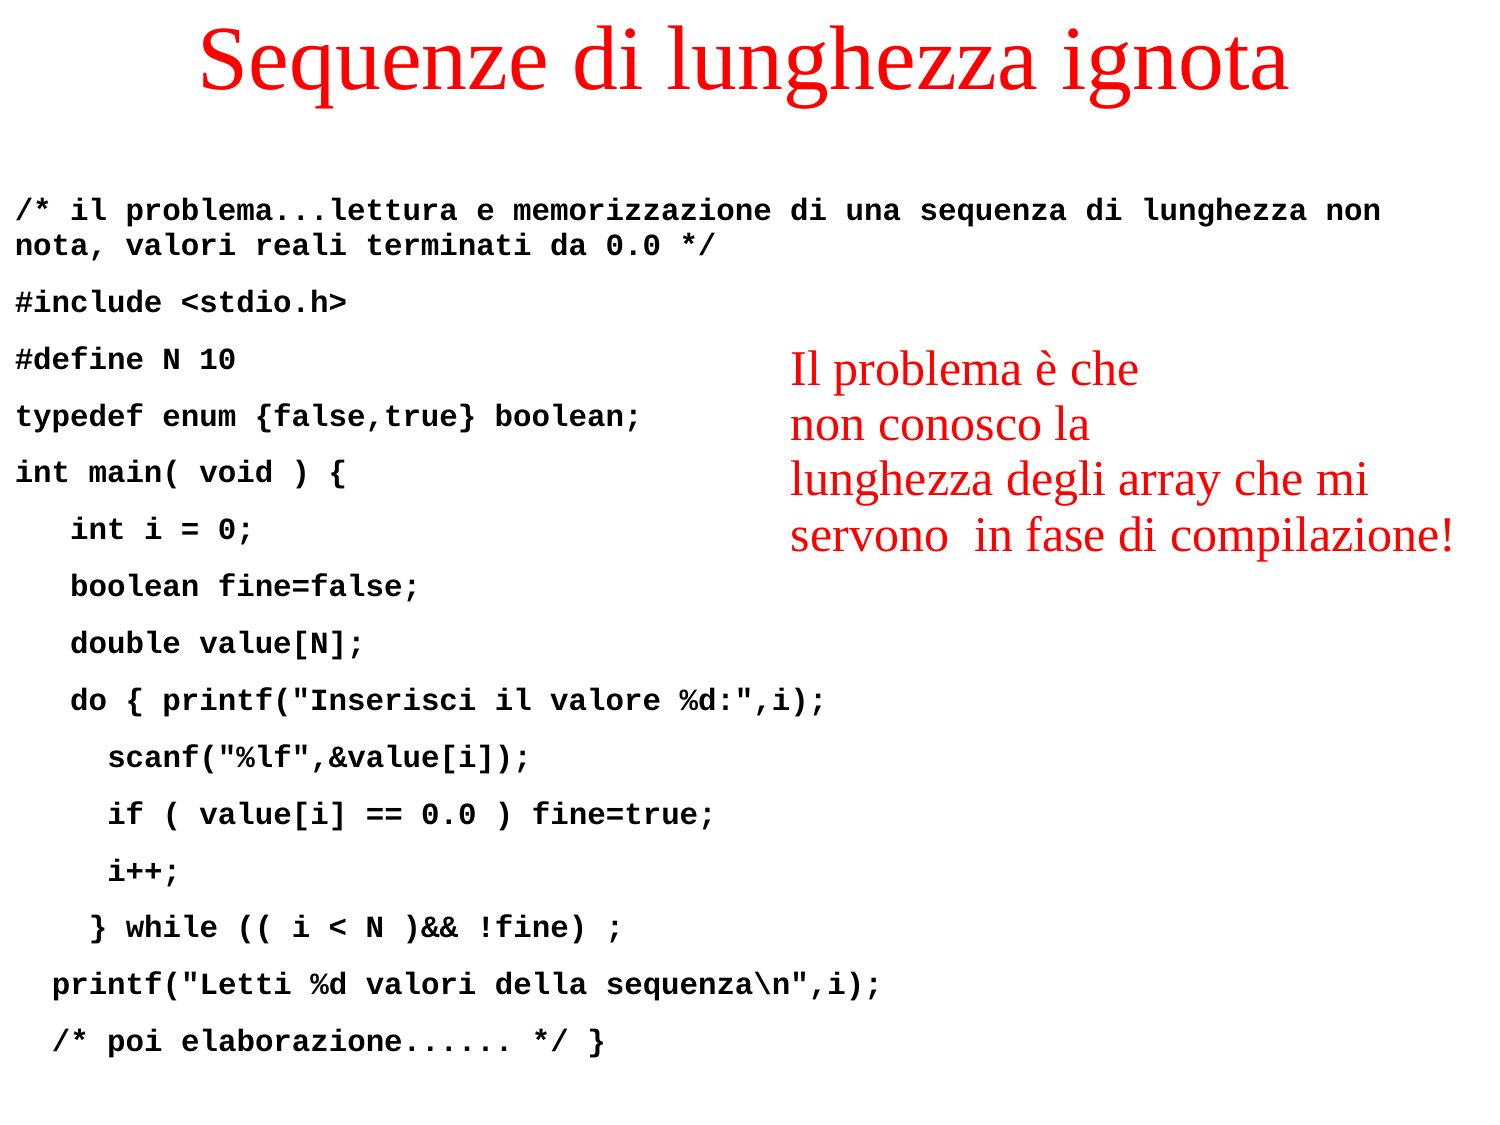

# Sequenze di lunghezza ignota
/* il problema...lettura e memorizzazione di una sequenza di lunghezza non nota, valori reali terminati da 0.0 */
#include <stdio.h>
#define N 10
typedef enum {false,true} boolean;
int main( void ) {
 int i = 0;
 boolean fine=false;
 double value[N];
 do { printf("Inserisci il valore %d:",i);
 scanf("%lf",&value[i]);
 if ( value[i] == 0.0 ) fine=true;
 i++;
 } while (( i < N )&& !fine) ;
 printf("Letti %d valori della sequenza\n",i);
 /* poi elaborazione...... */ }
Il problema è che
non conosco la
lunghezza degli array che mi
servono in fase di compilazione!